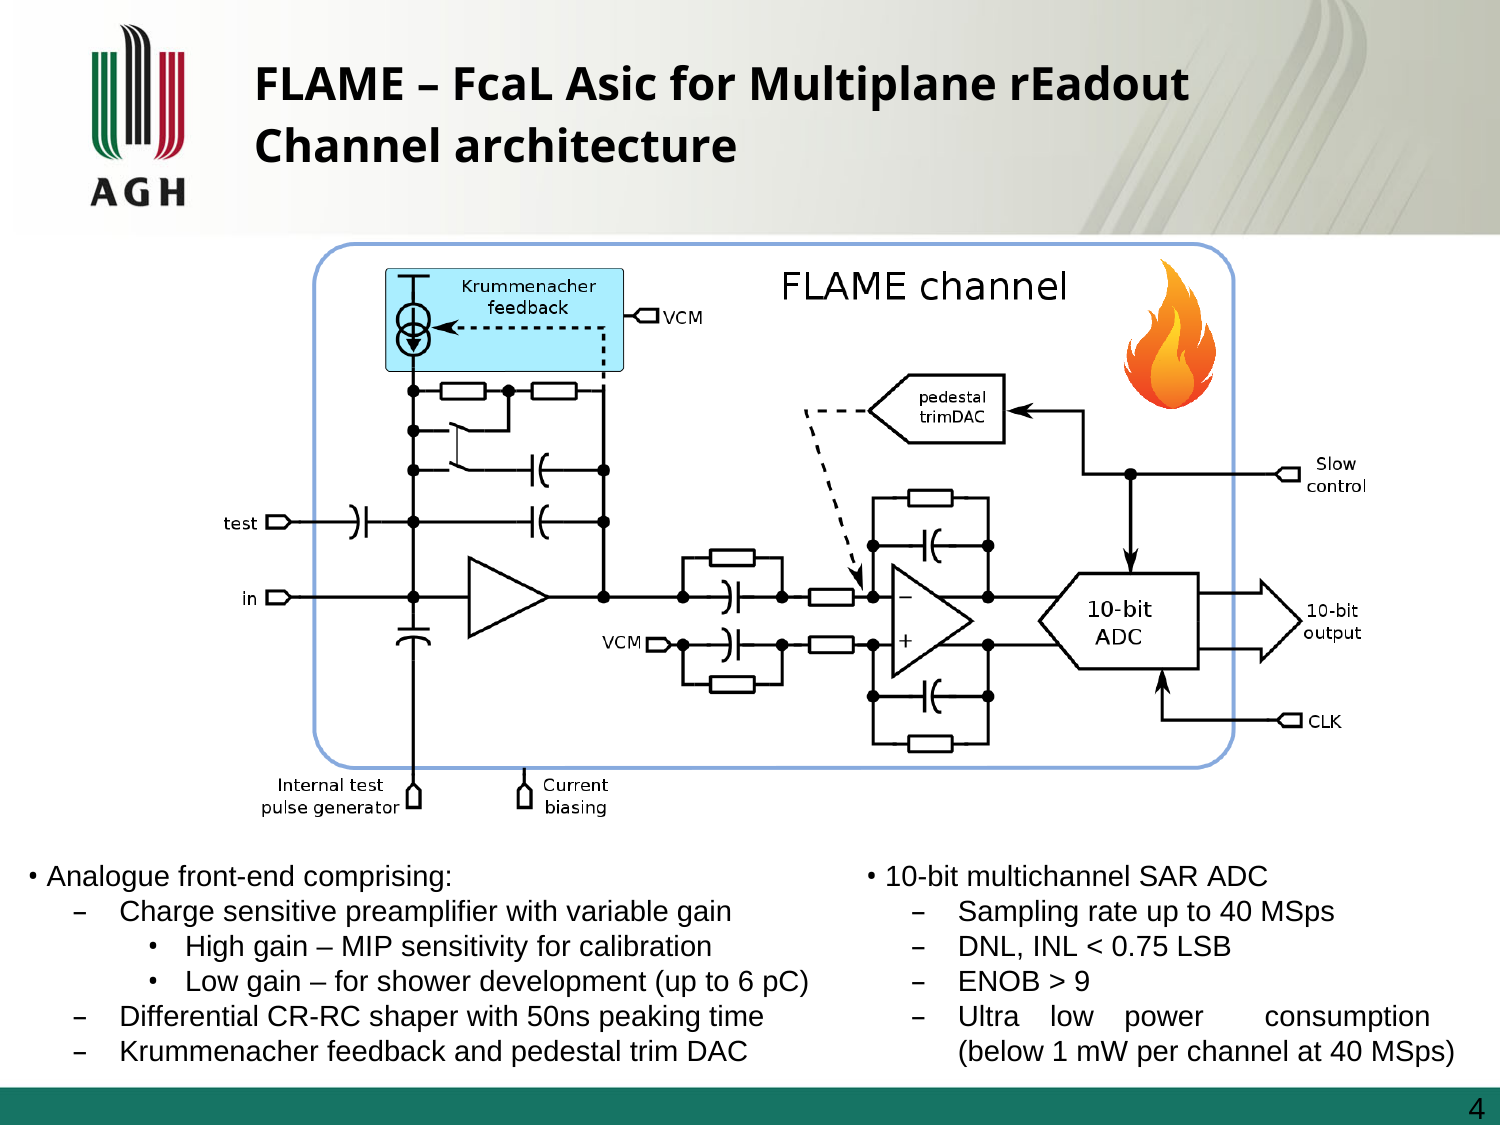

# FLAME – FcaL Asic for Multiplane rEadout Channel architecture
 Analogue front-end comprising:
Charge sensitive preamplifier with variable gain
High gain – MIP sensitivity for calibration
Low gain – for shower development (up to 6 pC)
Differential CR-RC shaper with 50ns peaking time
Krummenacher feedback and pedestal trim DAC
 10-bit multichannel SAR ADC
Sampling rate up to 40 MSps
DNL, INL < 0.75 LSB
ENOB > 9
Ultra low power consumption
(below 1 mW per channel at 40 MSps)
4